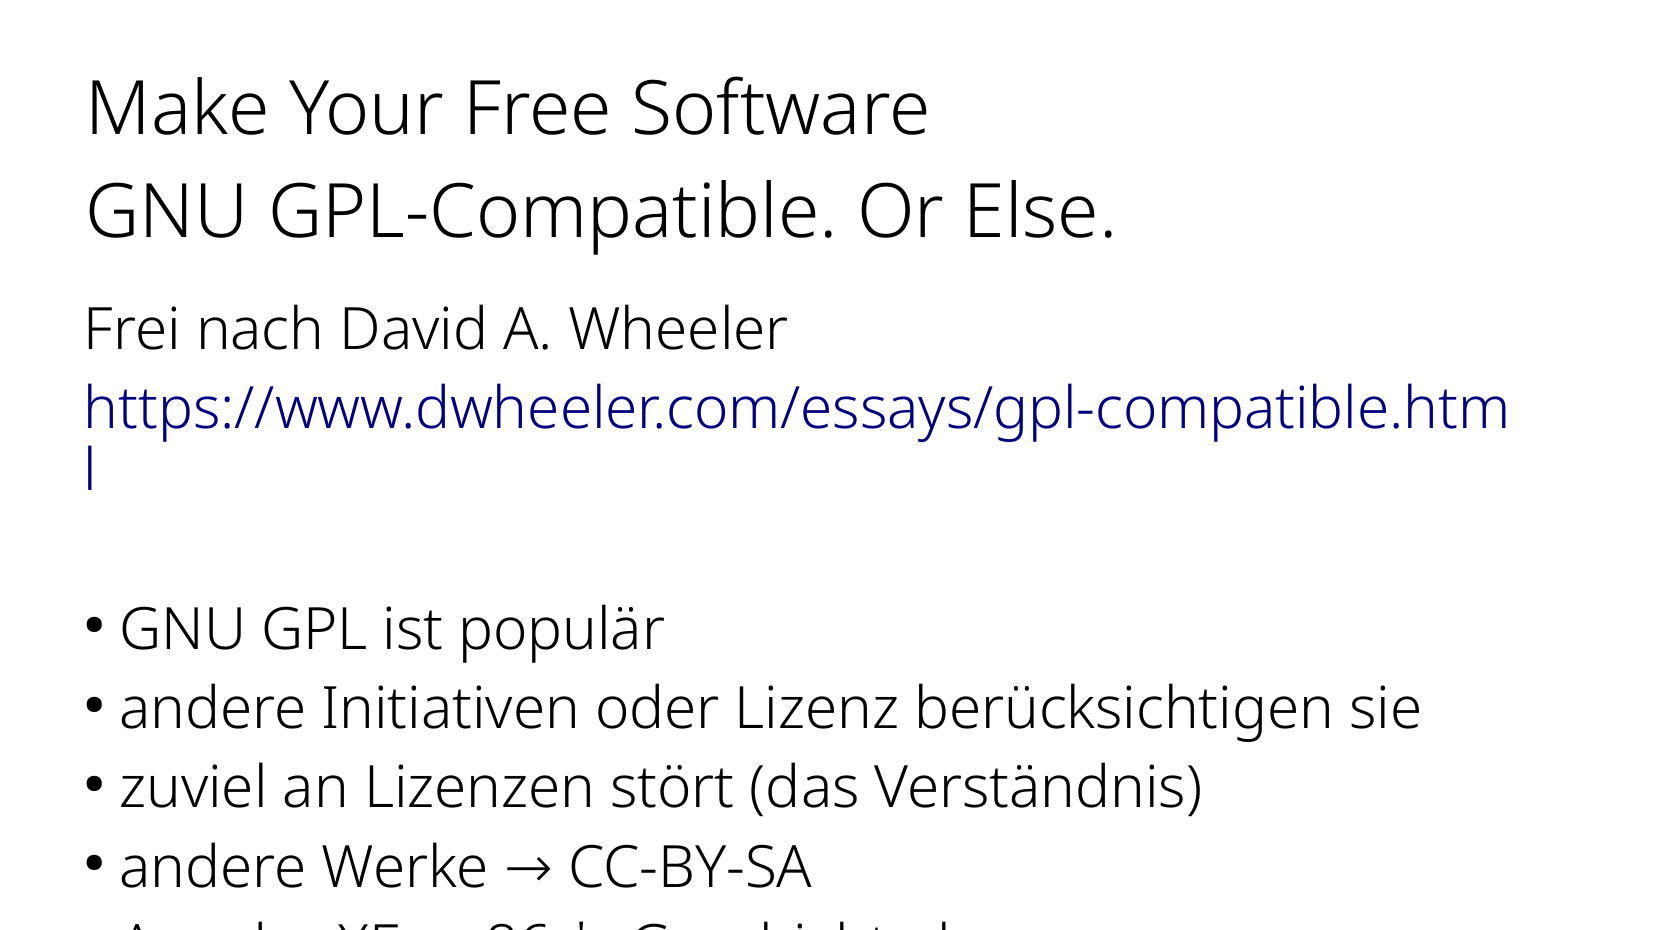

Make Your Free Software
GNU GPL-Compatible. Or Else.
Frei nach David A. Wheeler https://www.dwheeler.com/essays/gpl-compatible.html
GNU GPL ist populär
andere Initiativen oder Lizenz berücksichtigen sie
zuviel an Lizenzen stört (das Verständnis)
andere Werke → CC-BY-SA
Aus der XFree86 † -Geschichte lernen